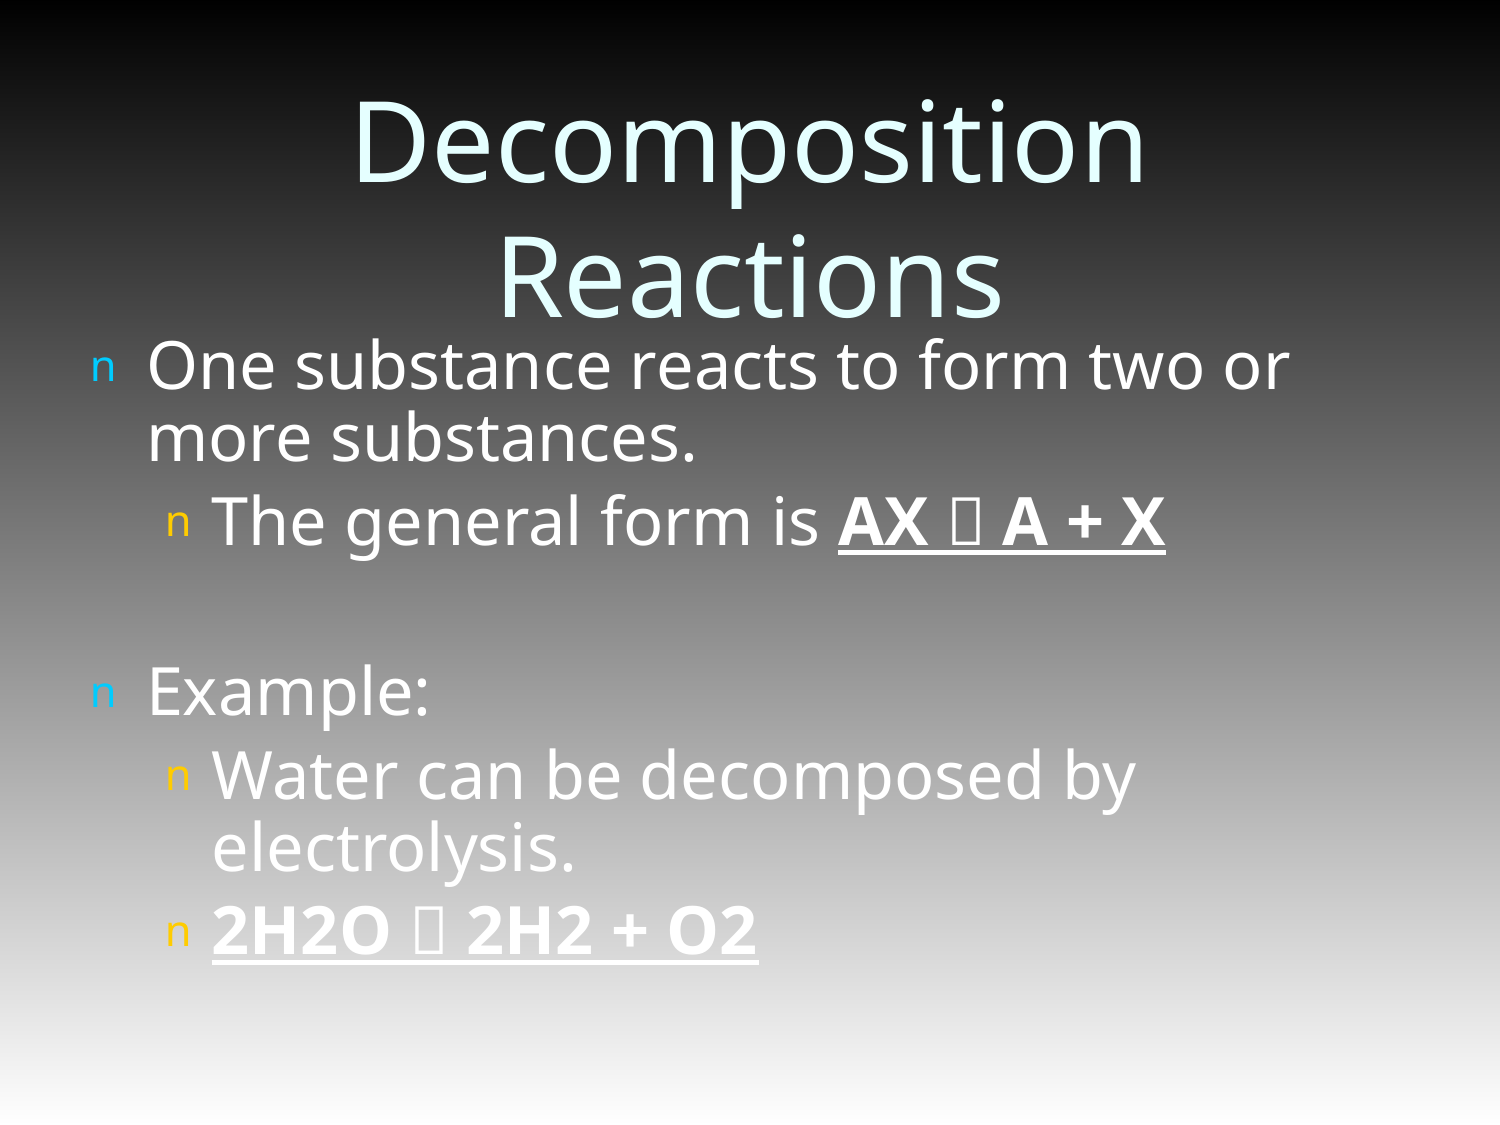

# Decomposition Reactions
One substance reacts to form two or more substances.
The general form is AX  A + X
Example:
Water can be decomposed by electrolysis.
2H2O  2H2 + O2